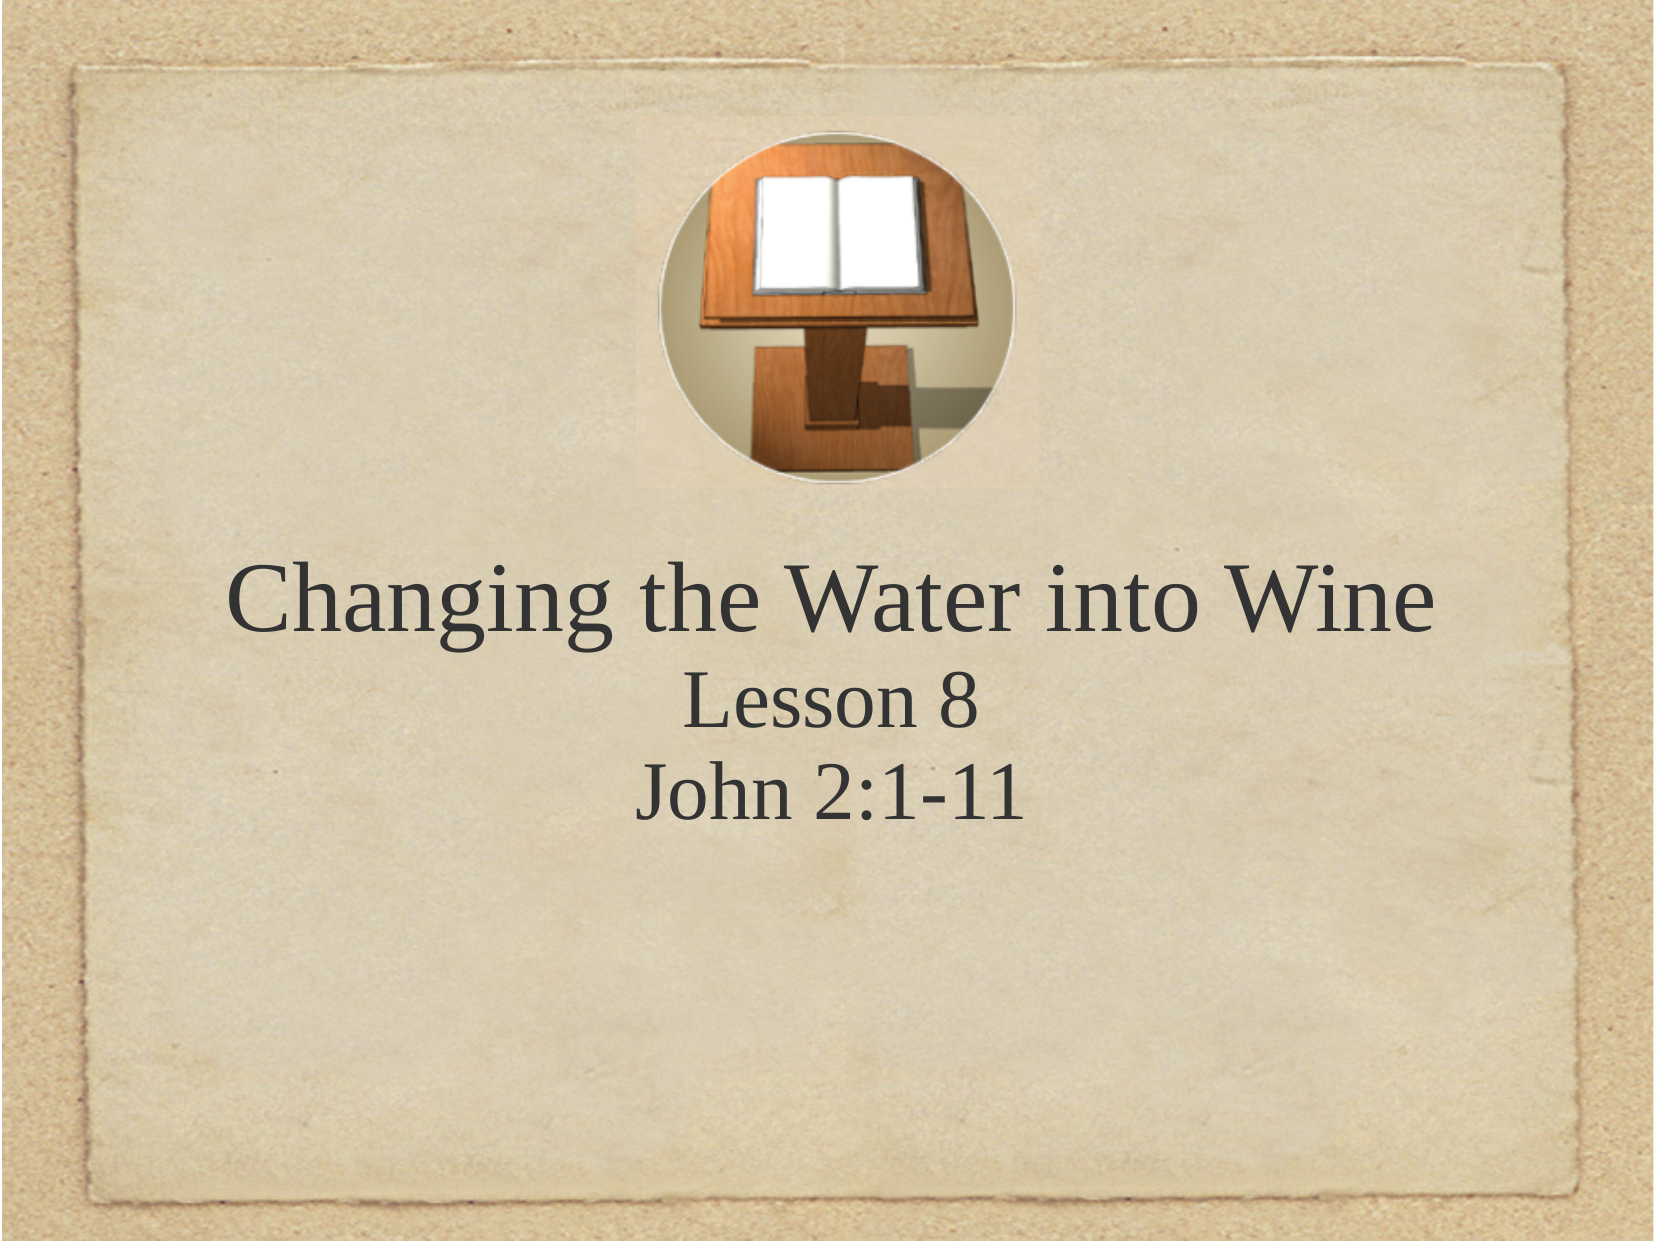

#
Changing the Water into Wine
Lesson 8
John 2:1-11